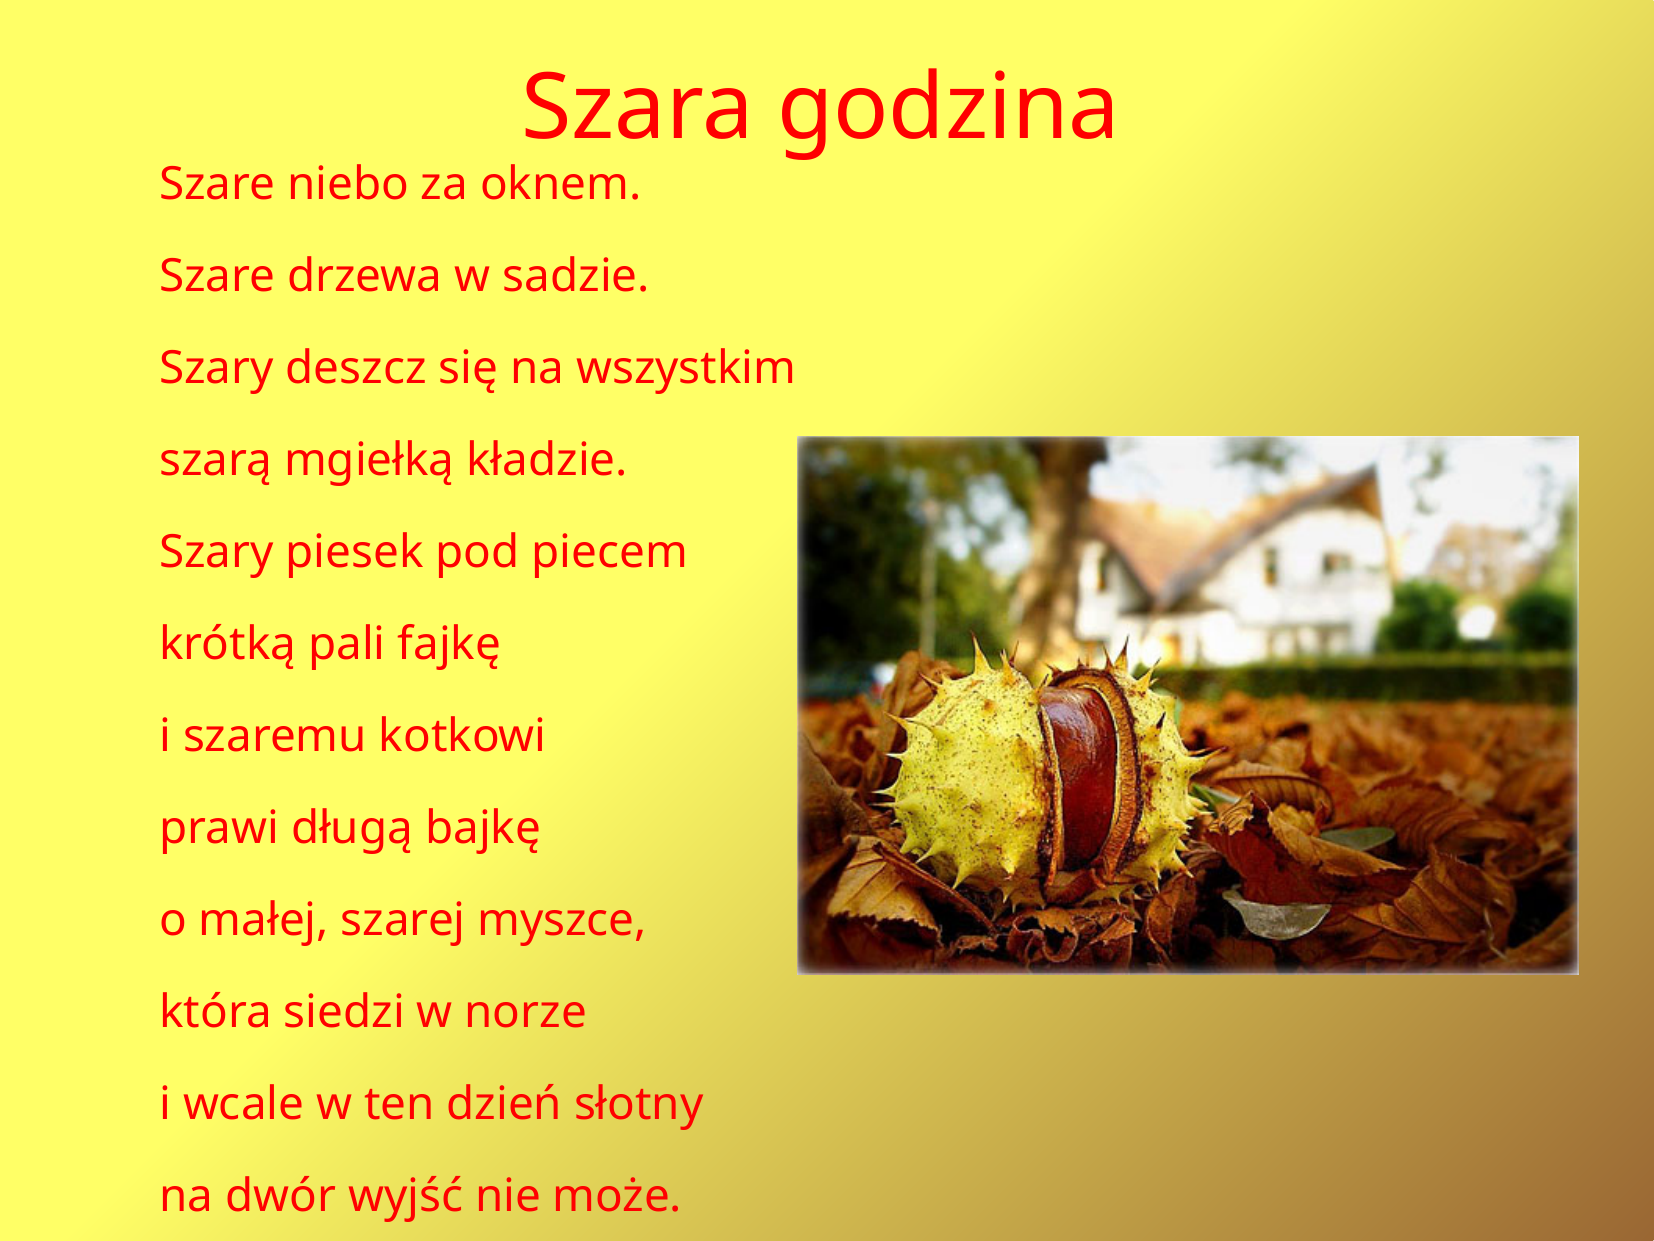

# Szara godzina
Szare niebo za oknem.
Szare drzewa w sadzie.
Szary deszcz się na wszystkim
szarą mgiełką kładzie.
Szary piesek pod piecem
krótką pali fajkę
i szaremu kotkowi
prawi długą bajkę
o małej, szarej myszce,
która siedzi w norze
i wcale w ten dzień słotny
na dwór wyjść nie może.